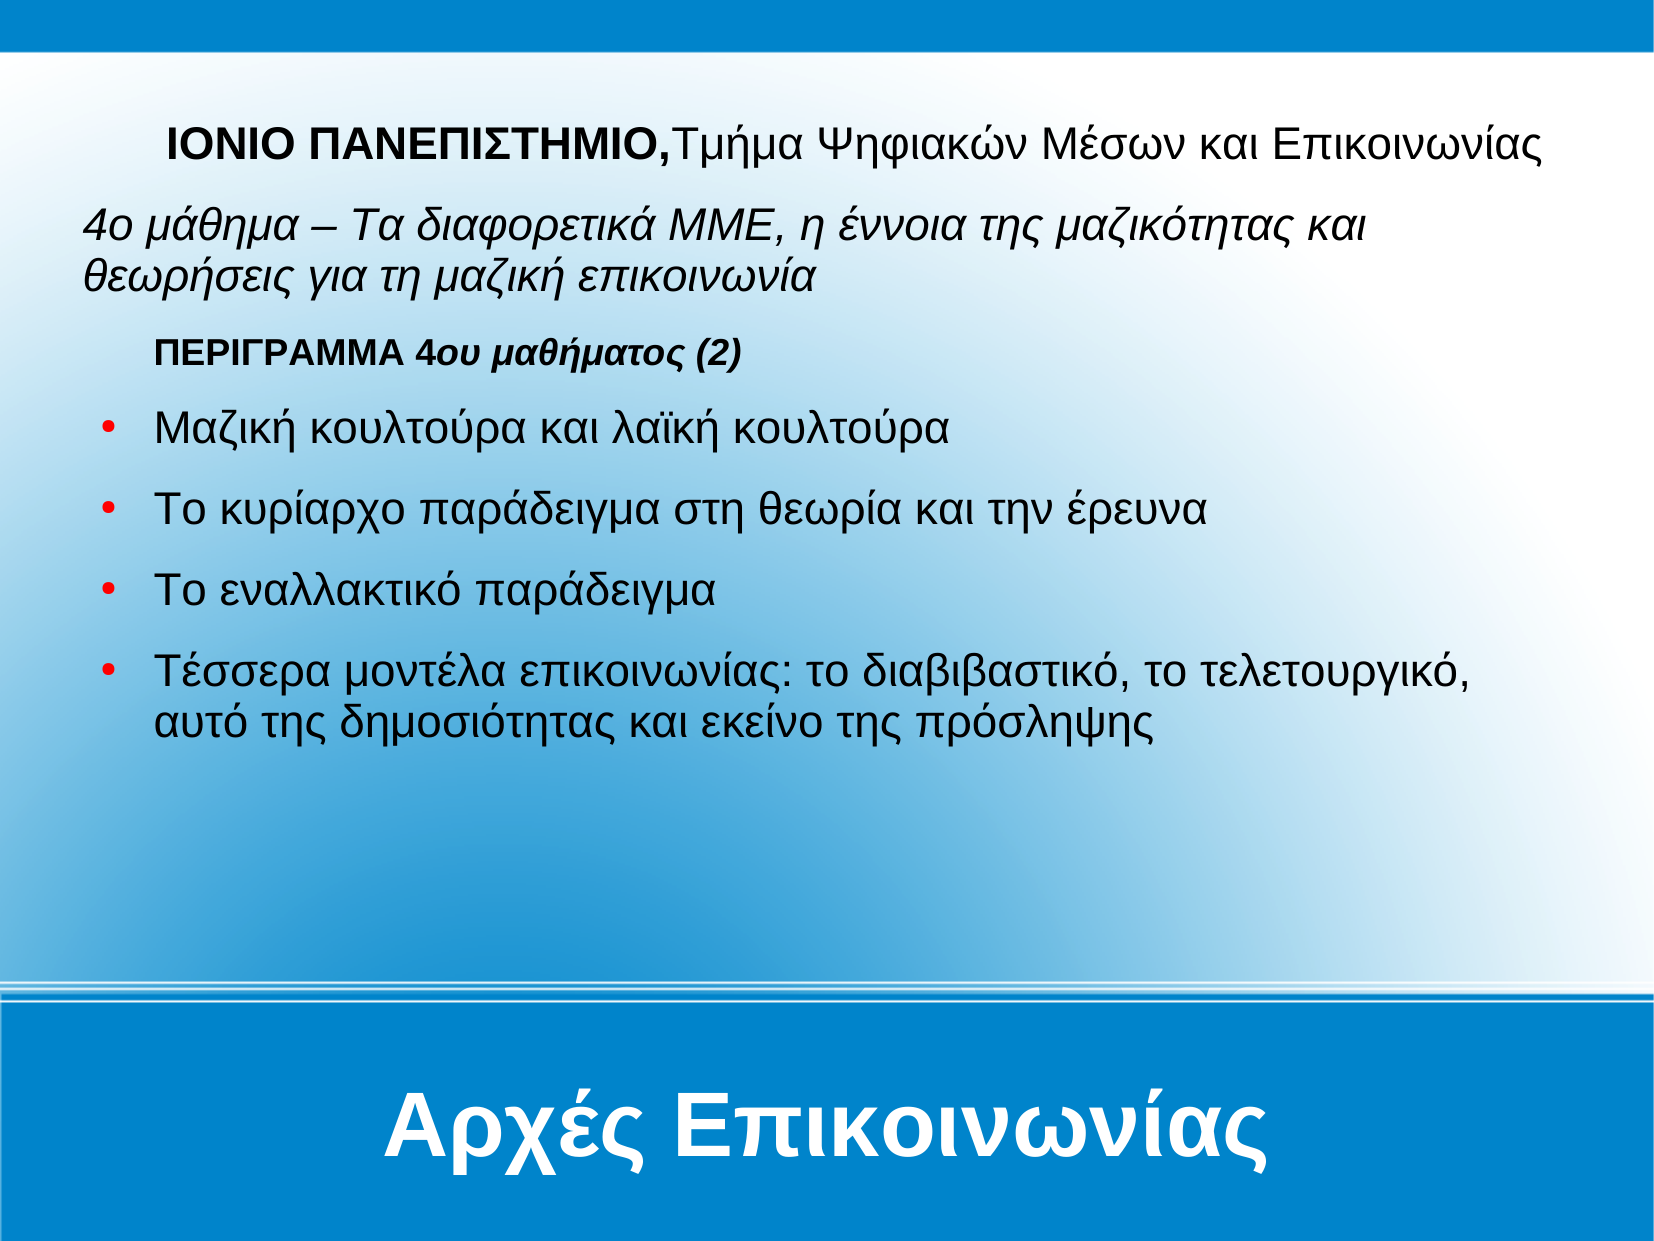

ΙΟΝΙΟ ΠΑΝΕΠΙΣΤΗΜΙΟ,Τμήμα Ψηφιακών Μέσων και Επικοινωνίας
4ο μάθημα – Τα διαφορετικά ΜΜΕ, η έννοια της μαζικότητας και θεωρήσεις για τη μαζική επικοινωνία
ΠΕΡΙΓΡΑΜΜΑ 4ου μαθήματος (2)
Μαζική κουλτούρα και λαϊκή κουλτούρα
Το κυρίαρχο παράδειγμα στη θεωρία και την έρευνα
Το εναλλακτικό παράδειγμα
Τέσσερα μοντέλα επικοινωνίας: το διαβιβαστικό, το τελετουργικό, αυτό της δημοσιότητας και εκείνο της πρόσληψης
# Αρχές Επικοινωνίας